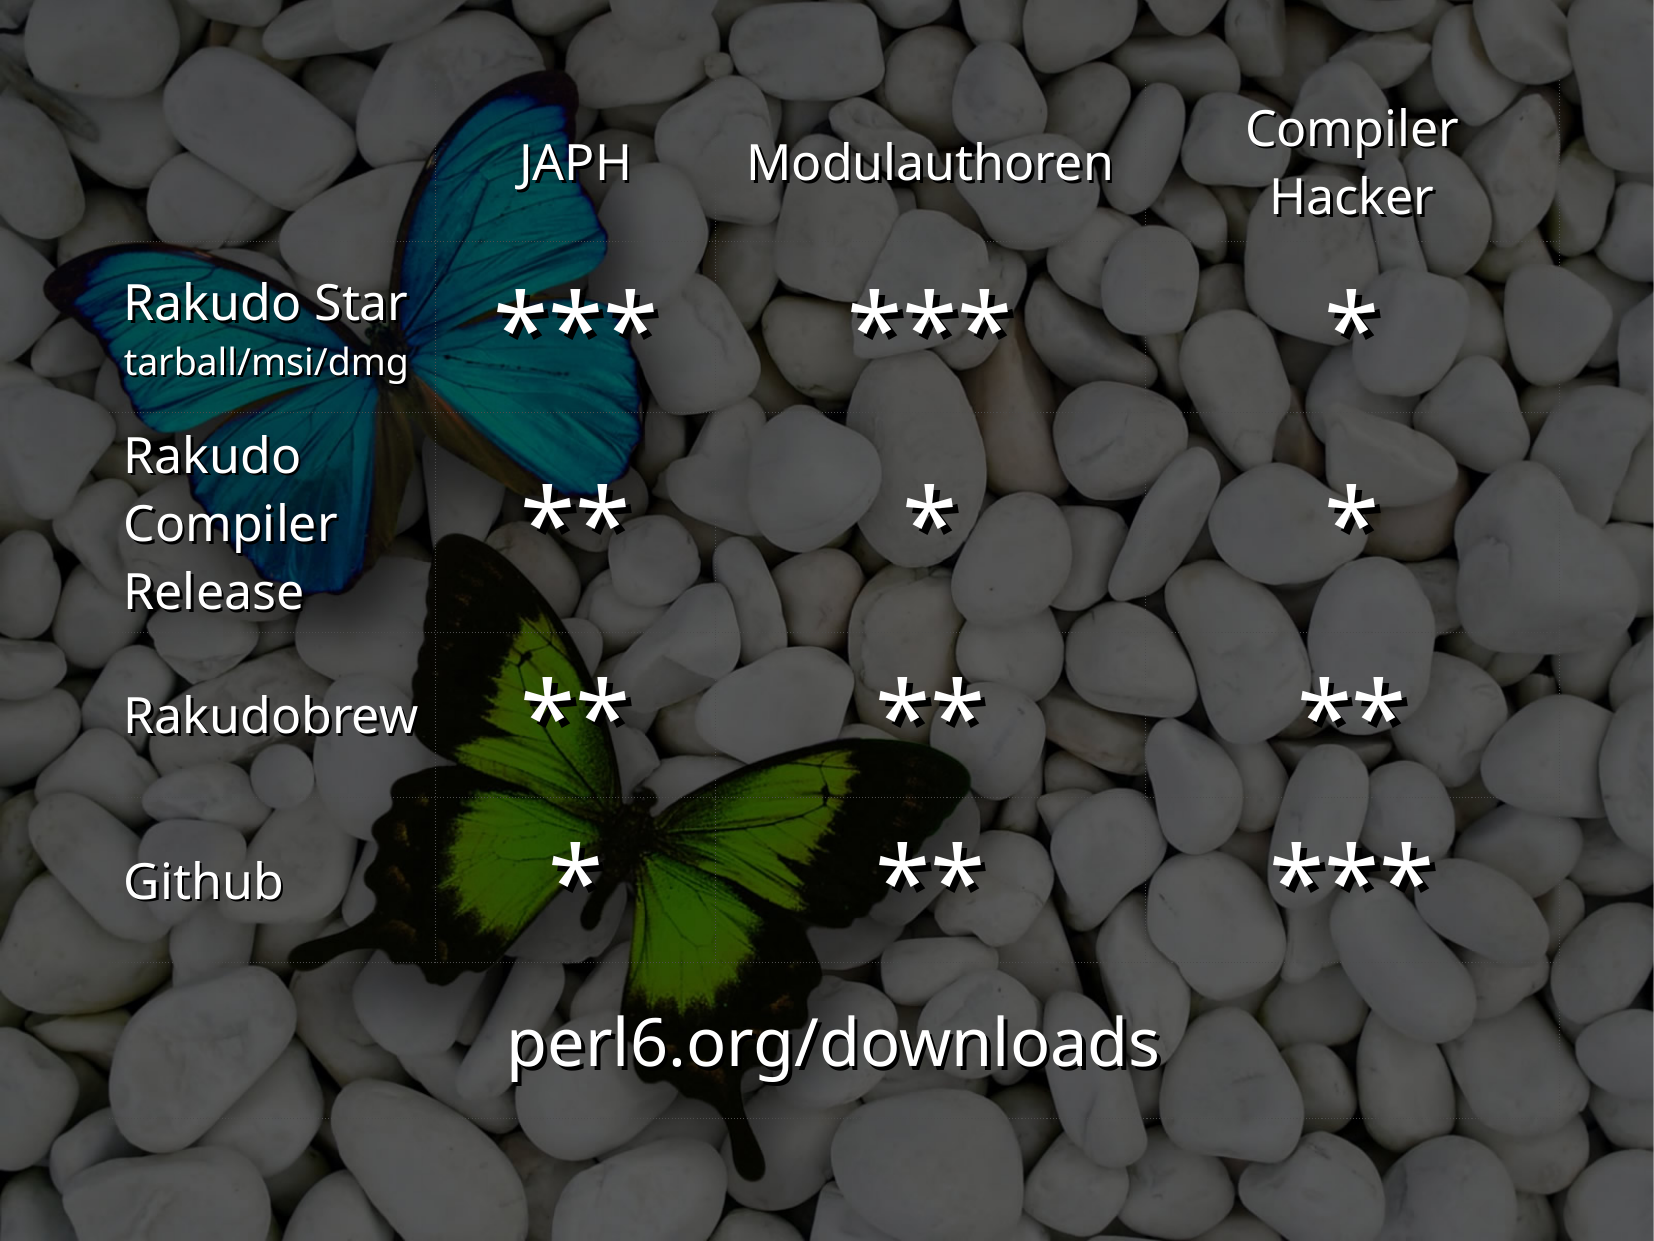

#
| | JAPH | Modulauthoren | Compiler Hacker |
| --- | --- | --- | --- |
| Rakudo Star tarball/msi/dmg | \*\*\* | \*\*\* | \* |
| Rakudo Compiler Release | \*\* | \* | \* |
| Rakudobrew | \*\* | \*\* | \*\* |
| Github | \* | \*\* | \*\*\* |
| perl6.org/downloads | | | |